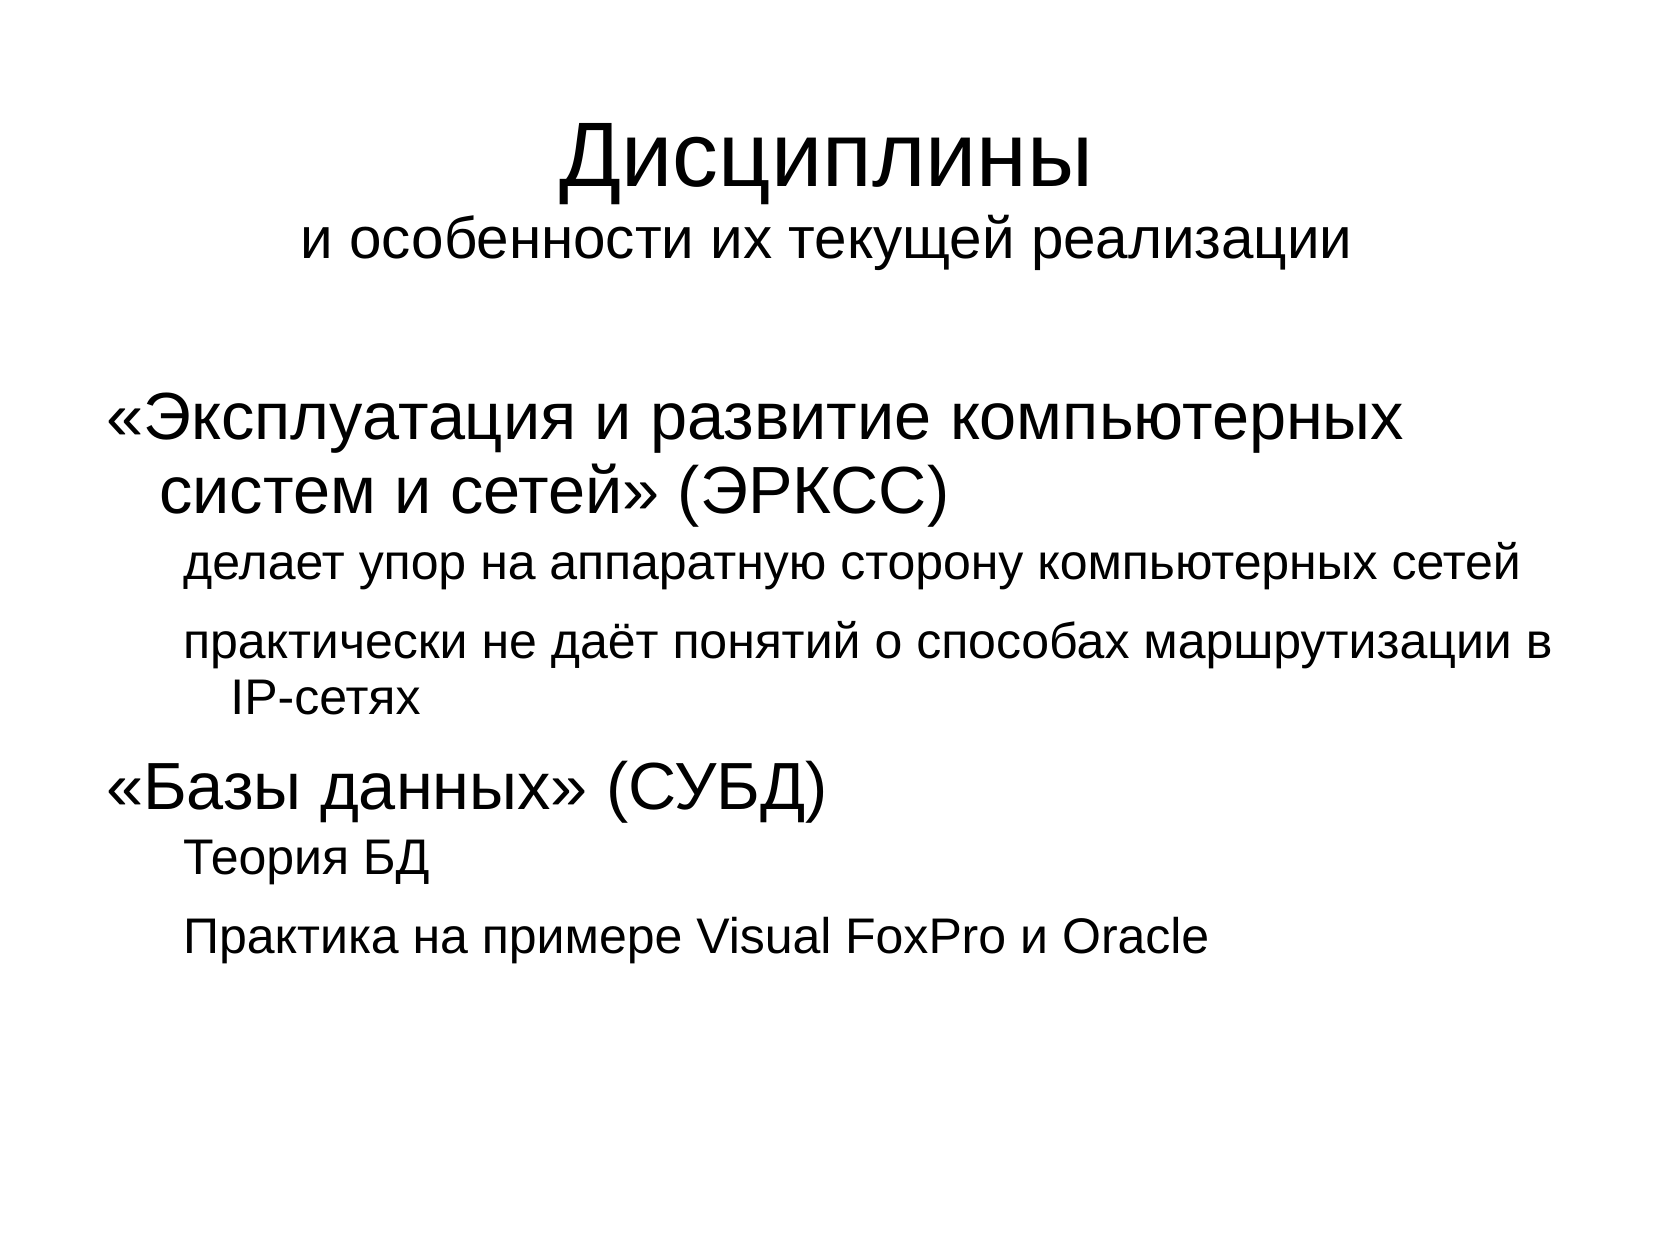

# Дисциплины и особенности их текущей реализации
«Эксплуатация и развитие компьютерных систем и сетей» (ЭРКСС)
делает упор на аппаратную сторону компьютерных сетей
практически не даёт понятий о способах маршрутизации в IP-сетях
«Базы данных» (СУБД)
Теория БД
Практика на примере Visual FoxPro и Oracle